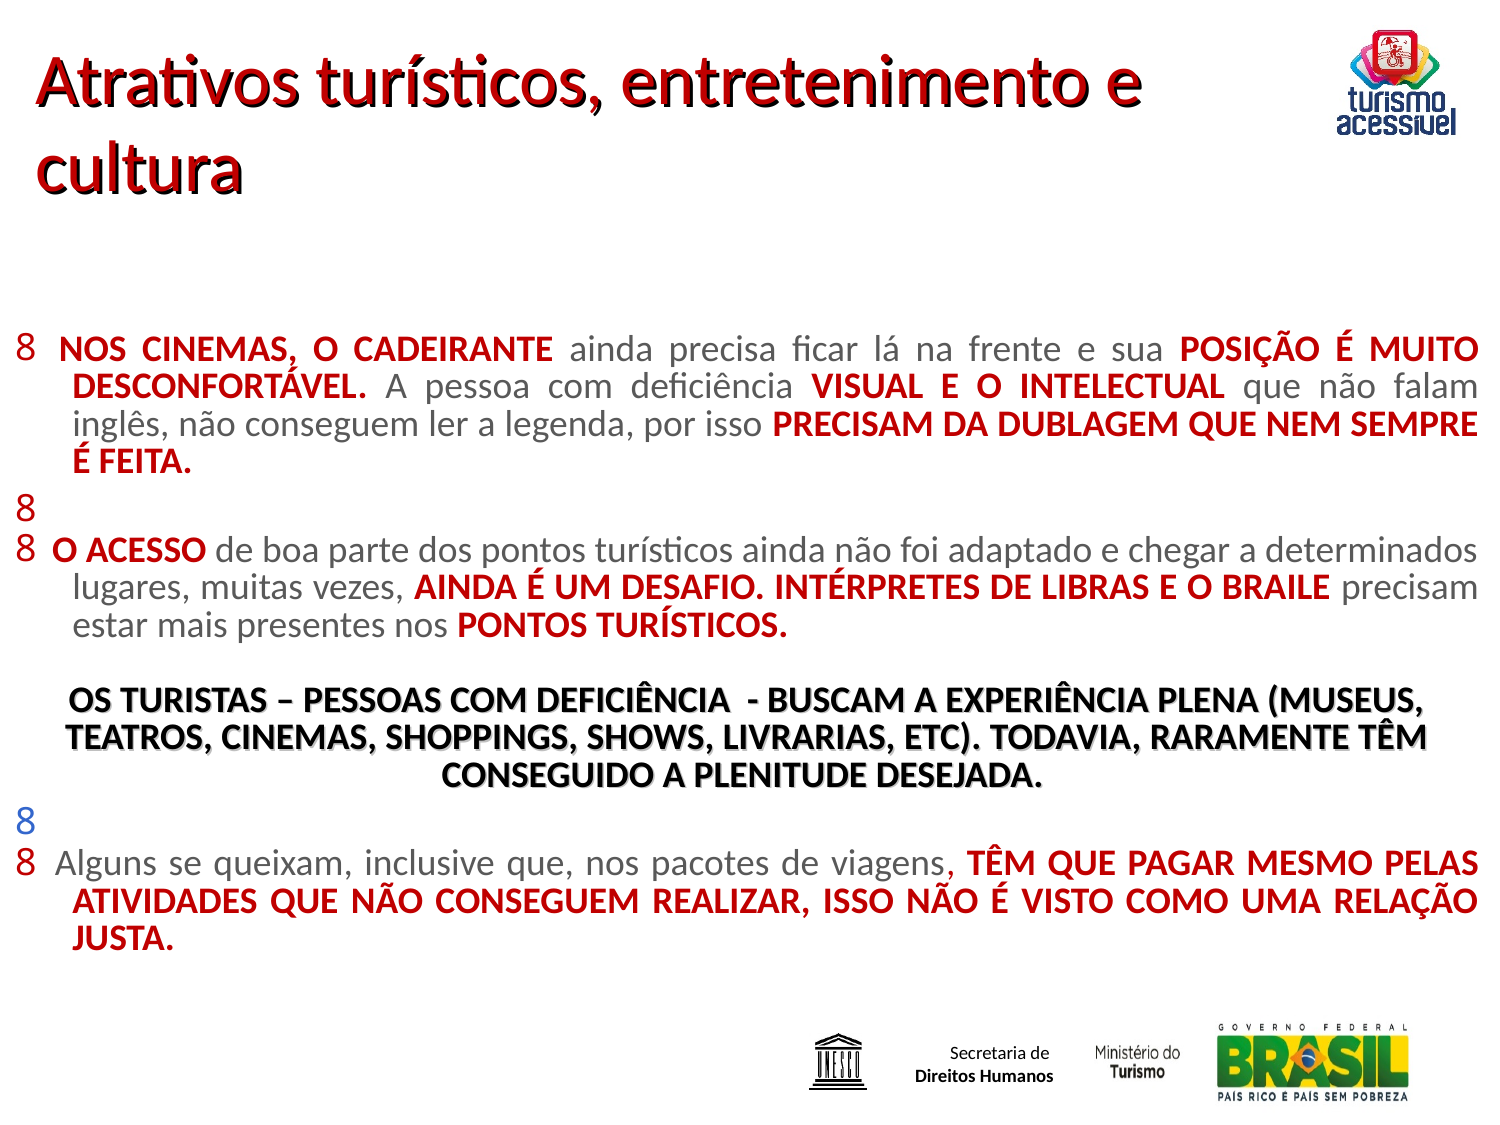

Atrativos turísticos, entretenimento e cultura
 Nos cinemas, o cadeirante ainda precisa ficar lá na frente e sua posição é muito desconfortável. A pessoa com deficiência visual e o intelectual que não falam inglês, não conseguem ler a legenda, por isso precisam da dublagem que nem sempre é feita.
 O acesso de boa parte dos pontos turísticos ainda não foi adaptado e chegar a determinados lugares, muitas vezes, ainda é um desafio. Intérpretes de libras e o braile precisam estar mais presentes nos pontos turísticos.
Os turistas – Pessoas com deficiência - buscam a experiência plena (museus, teatros, cinemas, shoppings, shows, livrarias, etc). Todavia, raramente têm conseguido a plenitude desejada.
 Alguns se queixam, inclusive que, nos pacotes de viagens, têm que pagar mesmo pelas atividades que não conseguem realizar, isso não é visto como uma relação justa.